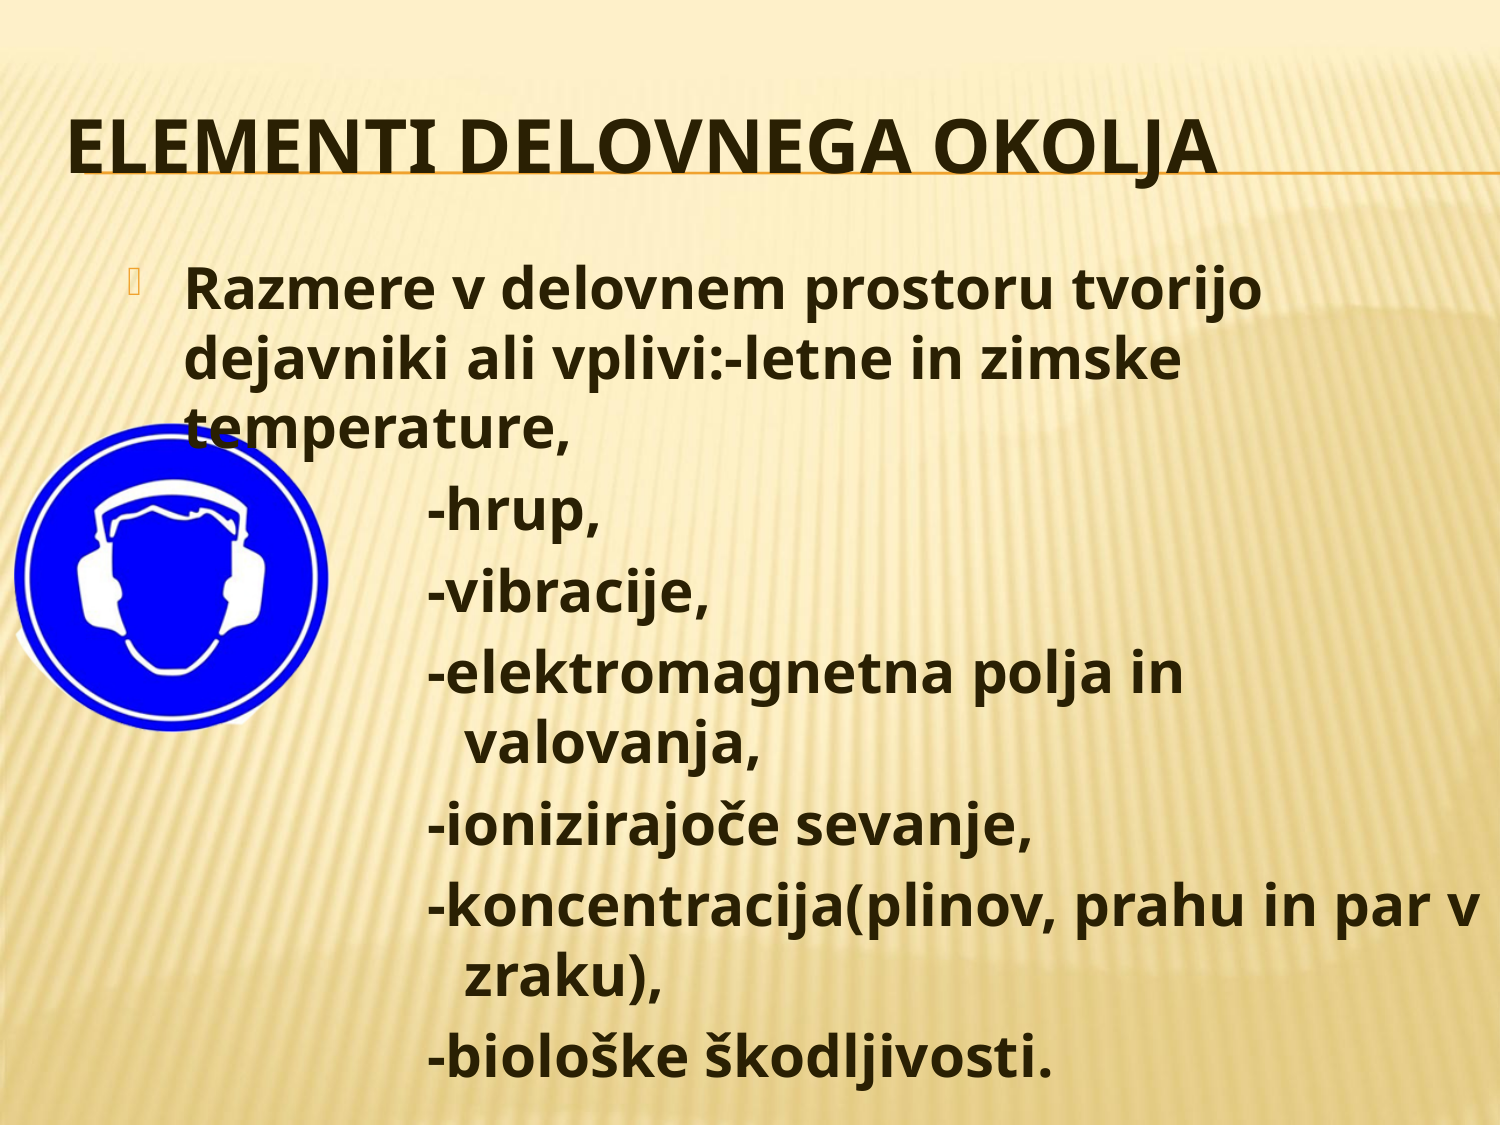

# Elementi delovnega okolja
Razmere v delovnem prostoru tvorijo dejavniki ali vplivi:-letne in zimske temperature,
-hrup,
-vibracije,
-elektromagnetna polja in valovanja,
-ionizirajoče sevanje,
-koncentracija(plinov, prahu in par v zraku),
-biološke škodljivosti.